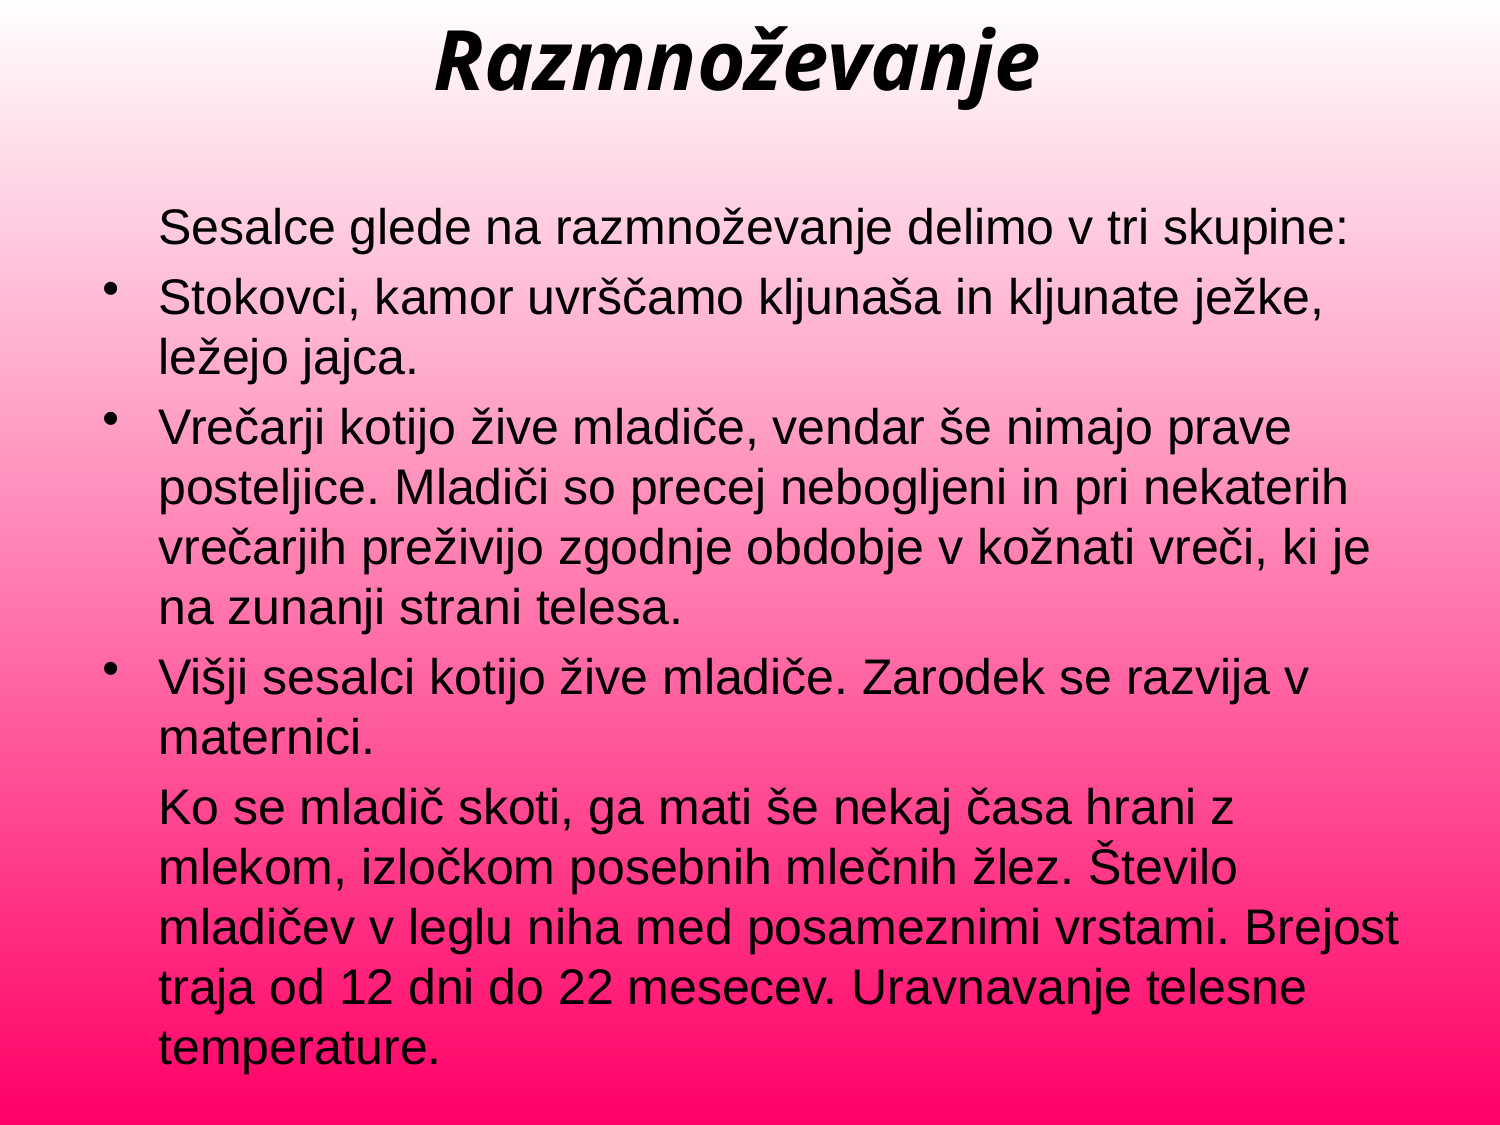

Razmnoževanje
 Sesalce glede na razmnoževanje delimo v tri skupine:
Stokovci, kamor uvrščamo kljunaša in kljunate ježke, ležejo jajca.
Vrečarji kotijo žive mladiče, vendar še nimajo prave posteljice. Mladiči so precej nebogljeni in pri nekaterih vrečarjih preživijo zgodnje obdobje v kožnati vreči, ki je na zunanji strani telesa.
Višji sesalci kotijo žive mladiče. Zarodek se razvija v maternici.
 Ko se mladič skoti, ga mati še nekaj časa hrani z mlekom, izločkom posebnih mlečnih žlez. Število mladičev v leglu niha med posameznimi vrstami. Brejost traja od 12 dni do 22 mesecev. Uravnavanje telesne temperature.